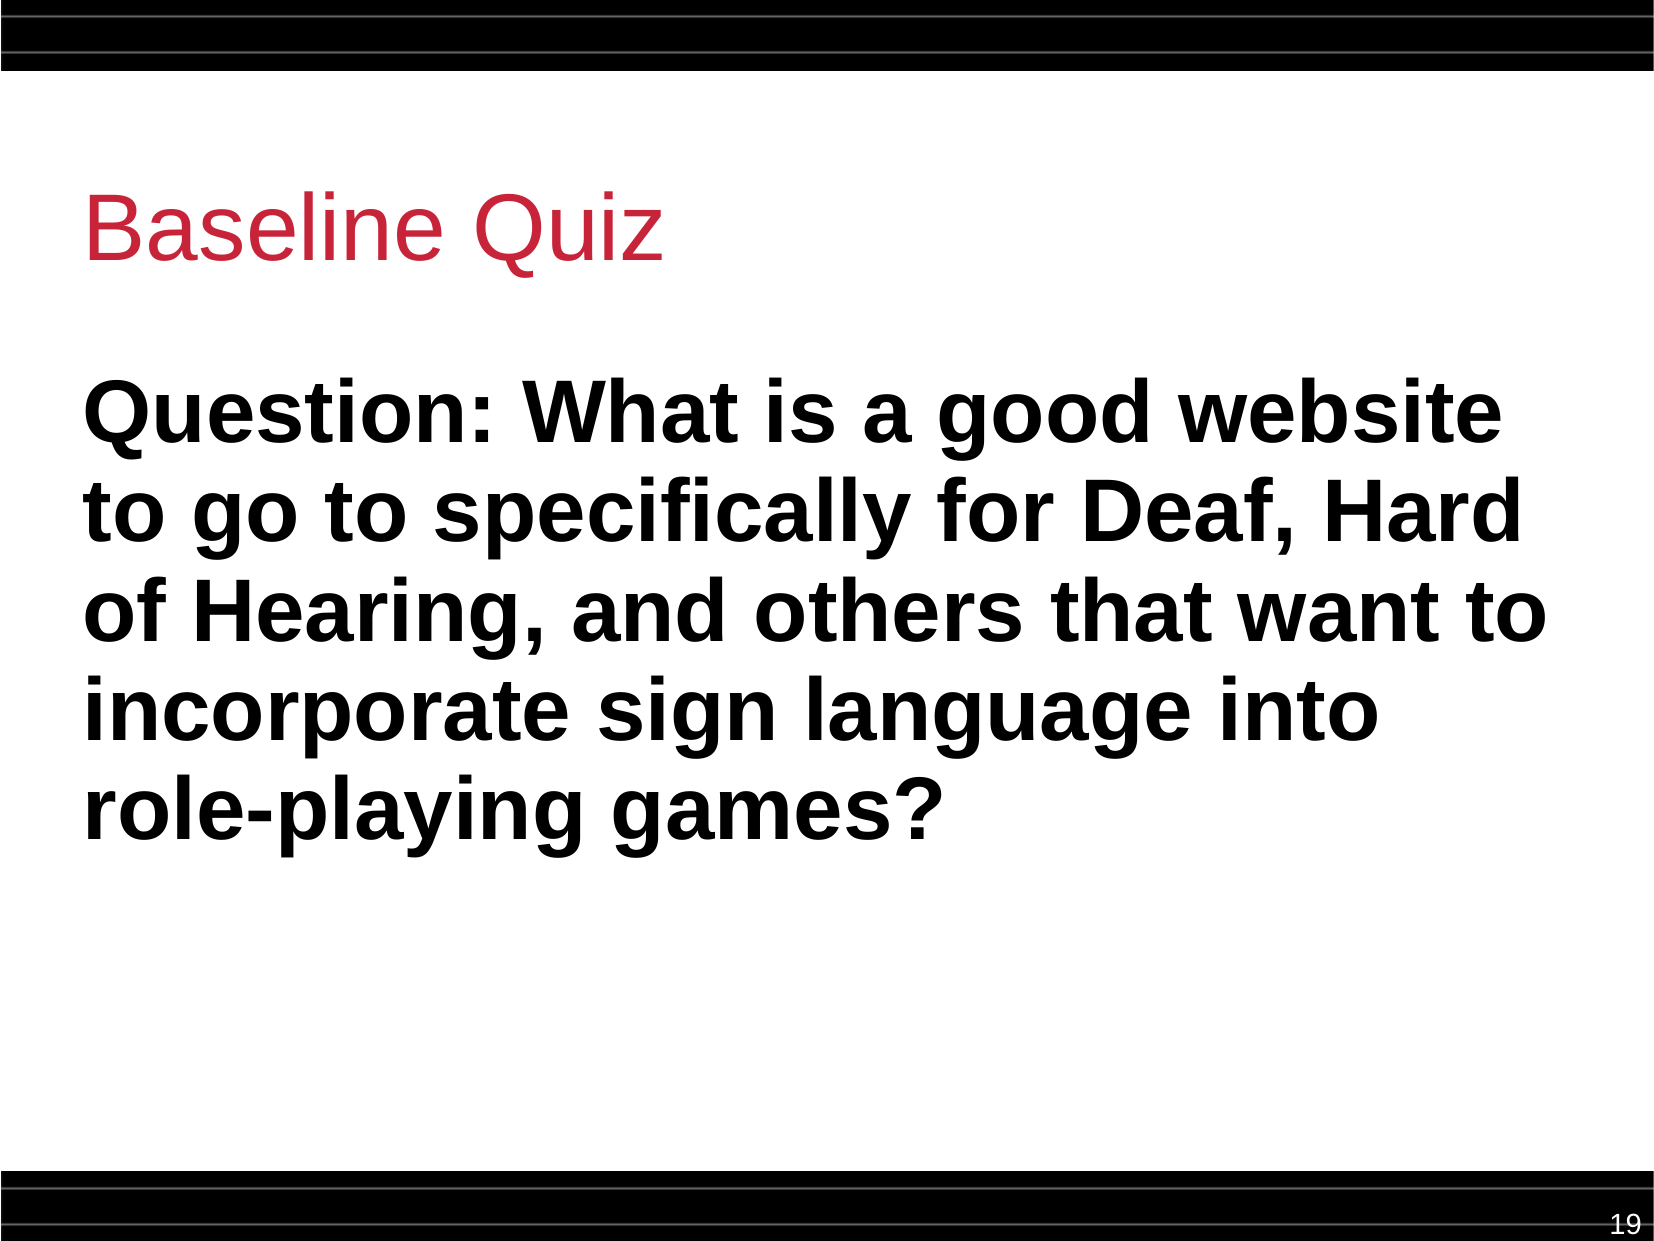

# Baseline Quiz
Question: What is a good website to go to specifically for Deaf, Hard of Hearing, and others that want to incorporate sign language into role-playing games?